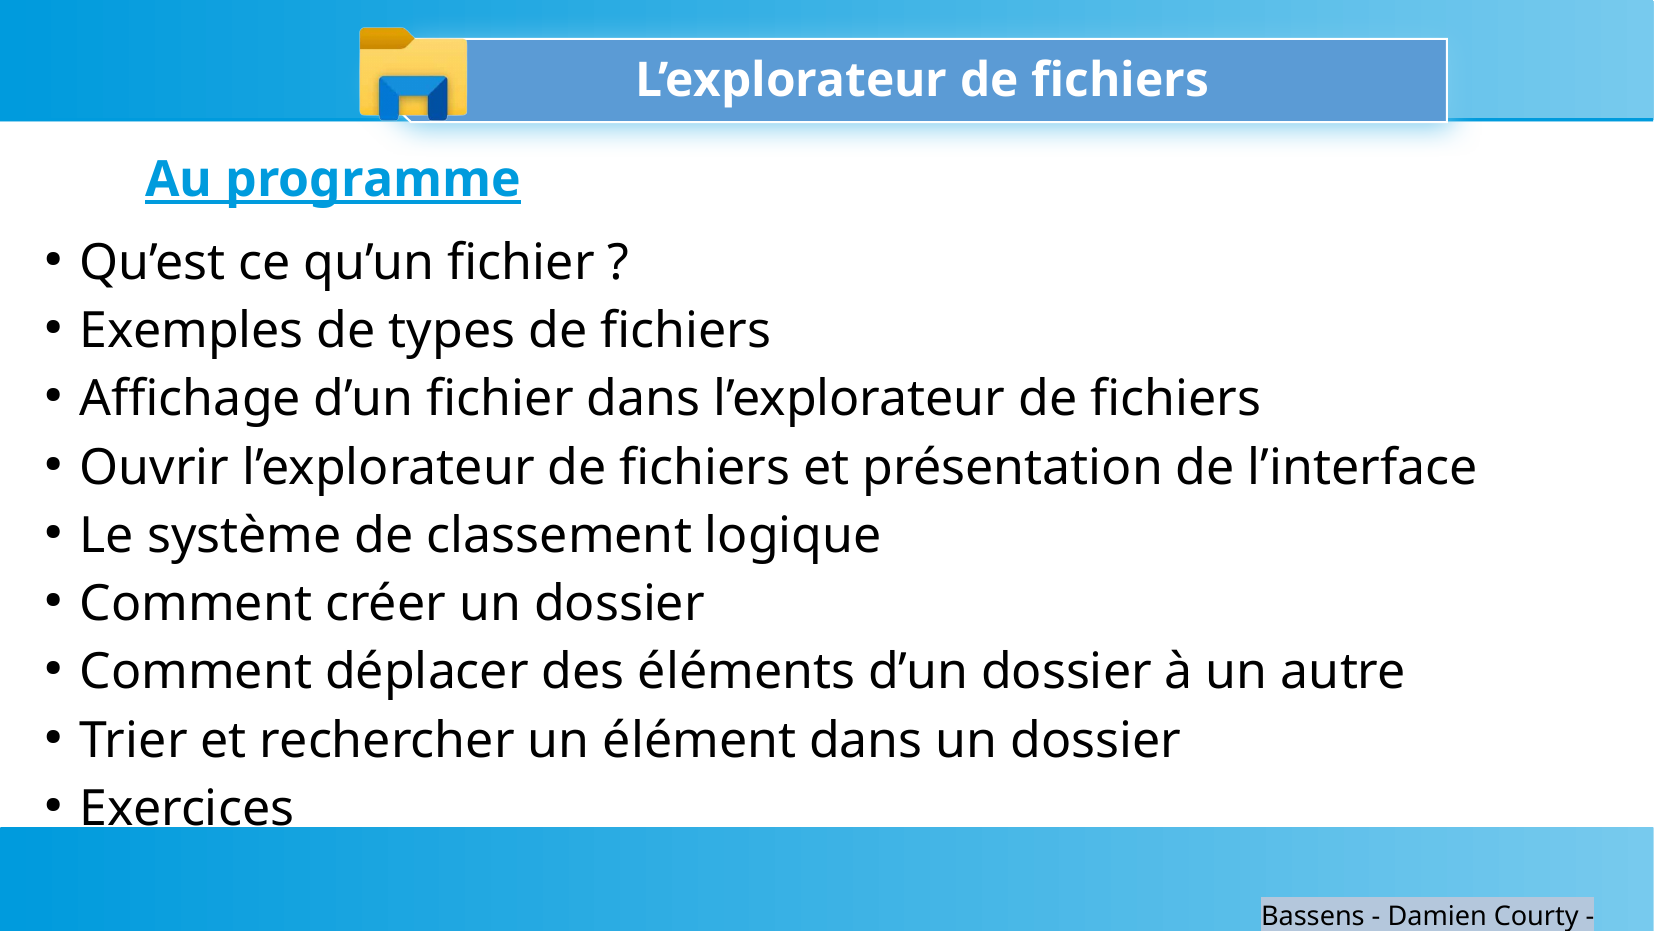

L’explorateur de fichiers
Au programme
Qu’est ce qu’un fichier ?
Exemples de types de fichiers
Affichage d’un fichier dans l’explorateur de fichiers
Ouvrir l’explorateur de fichiers et présentation de l’interface
Le système de classement logique
Comment créer un dossier
Comment déplacer des éléments d’un dossier à un autre
Trier et rechercher un élément dans un dossier
Exercices
Bassens - Damien Courty - 2024